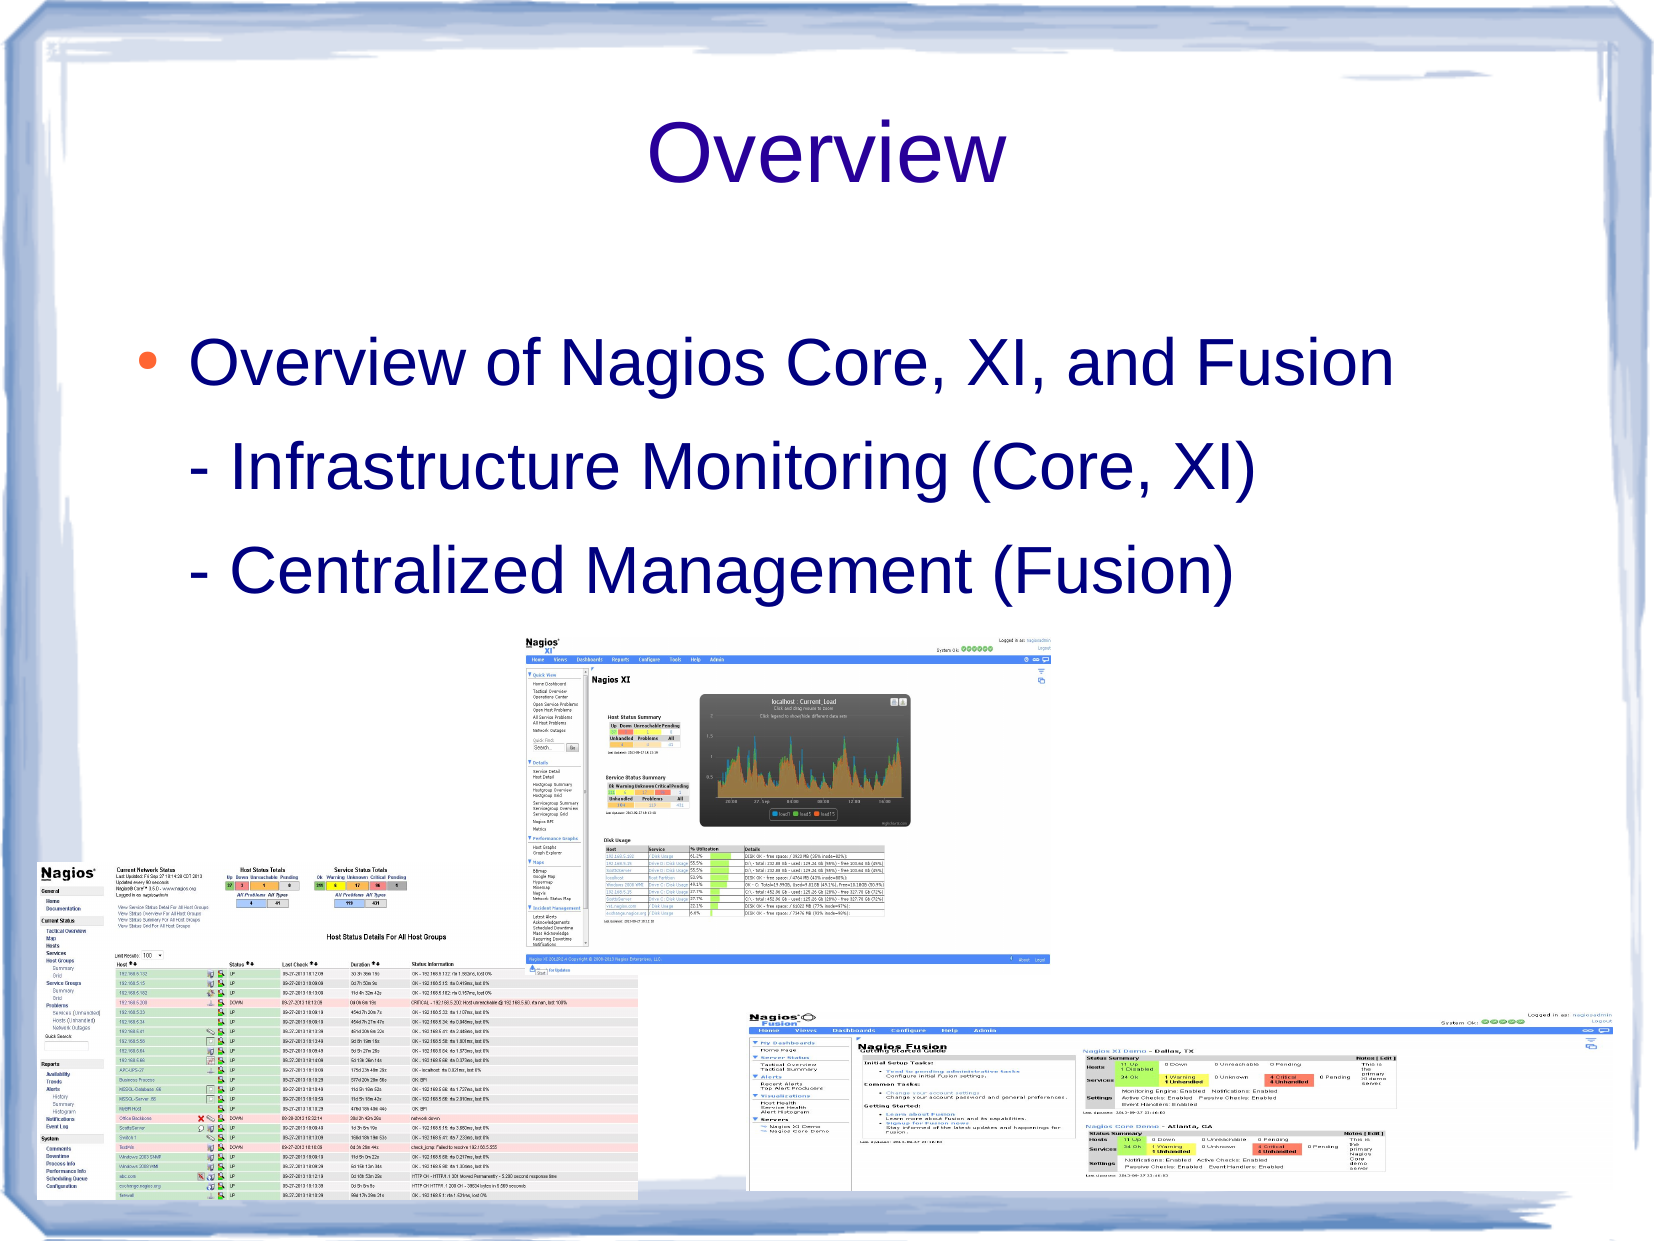

# Overview
Overview of Nagios Core, XI, and Fusion
- Infrastructure Monitoring (Core, XI)
- Centralized Management (Fusion)